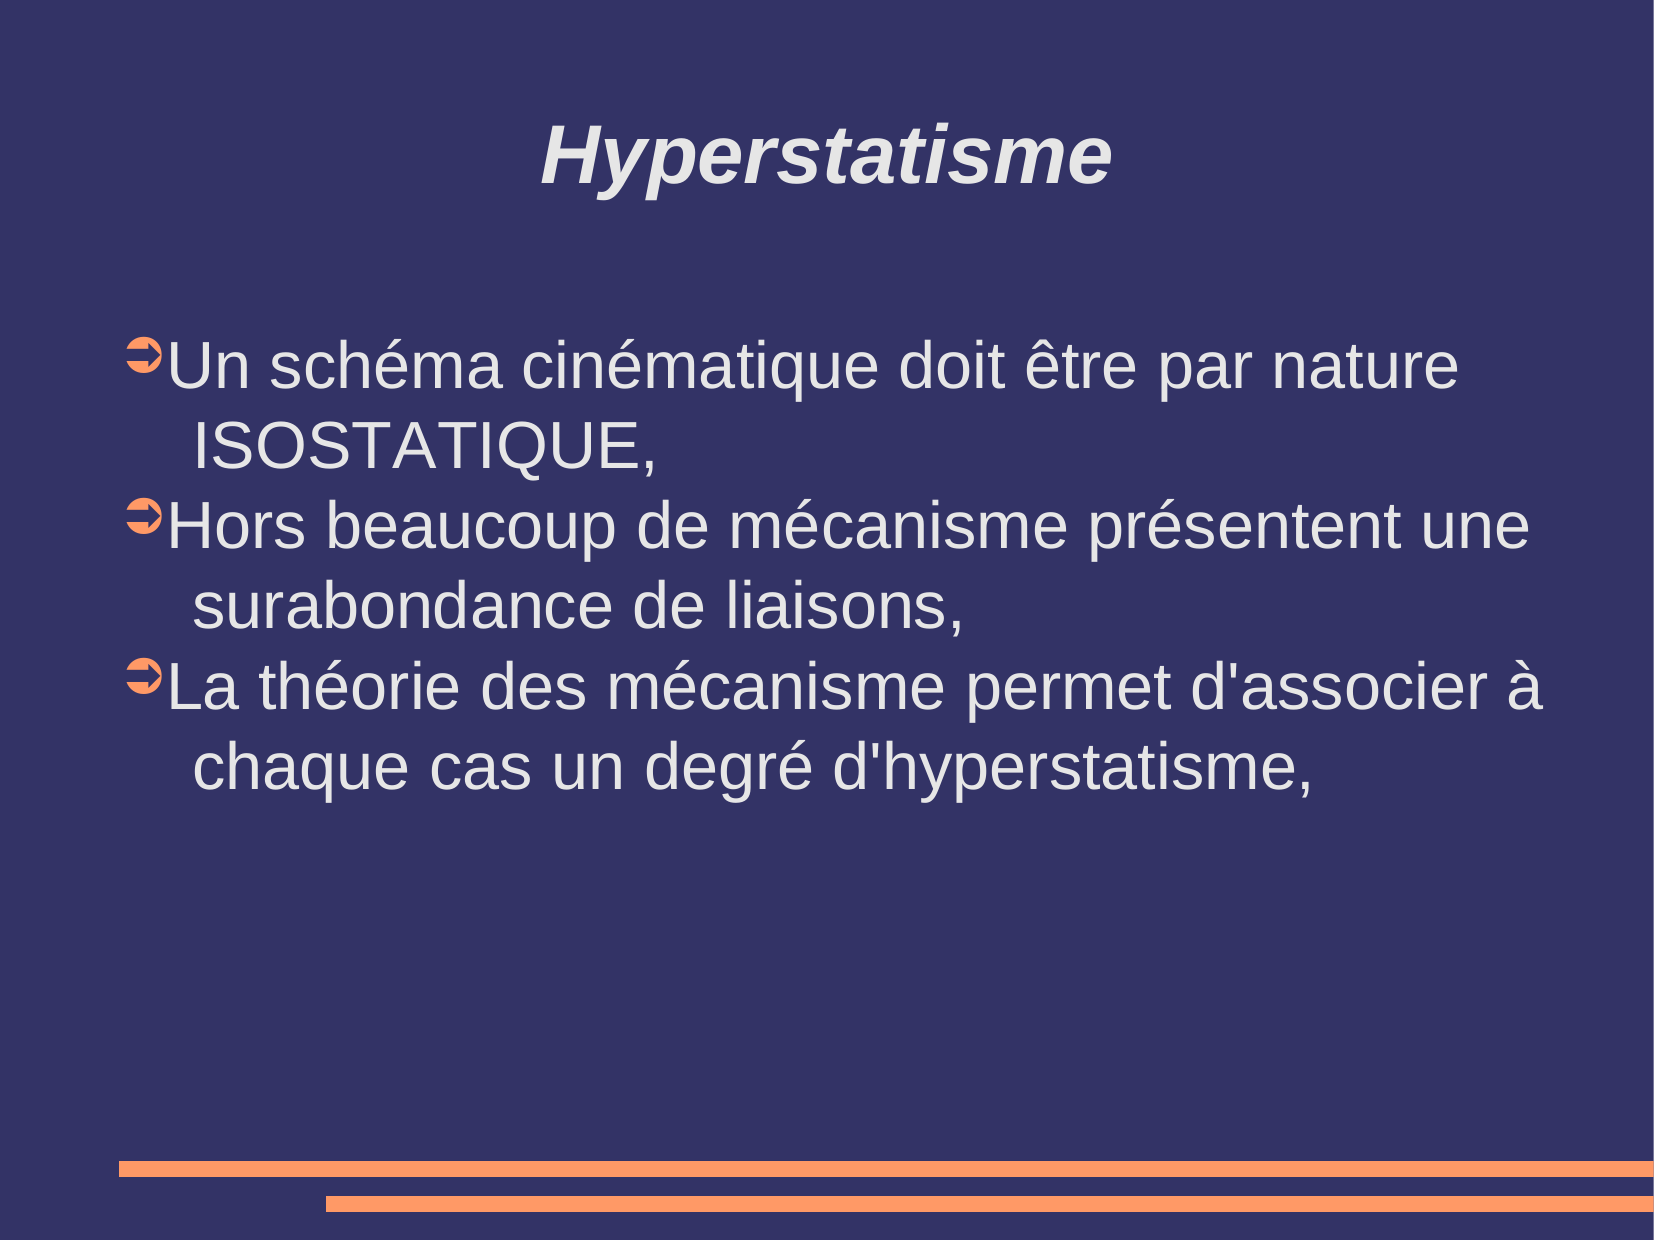

# Hyperstatisme
Un schéma cinématique doit être par nature ISOSTATIQUE,
Hors beaucoup de mécanisme présentent une surabondance de liaisons,
La théorie des mécanisme permet d'associer à chaque cas un degré d'hyperstatisme,